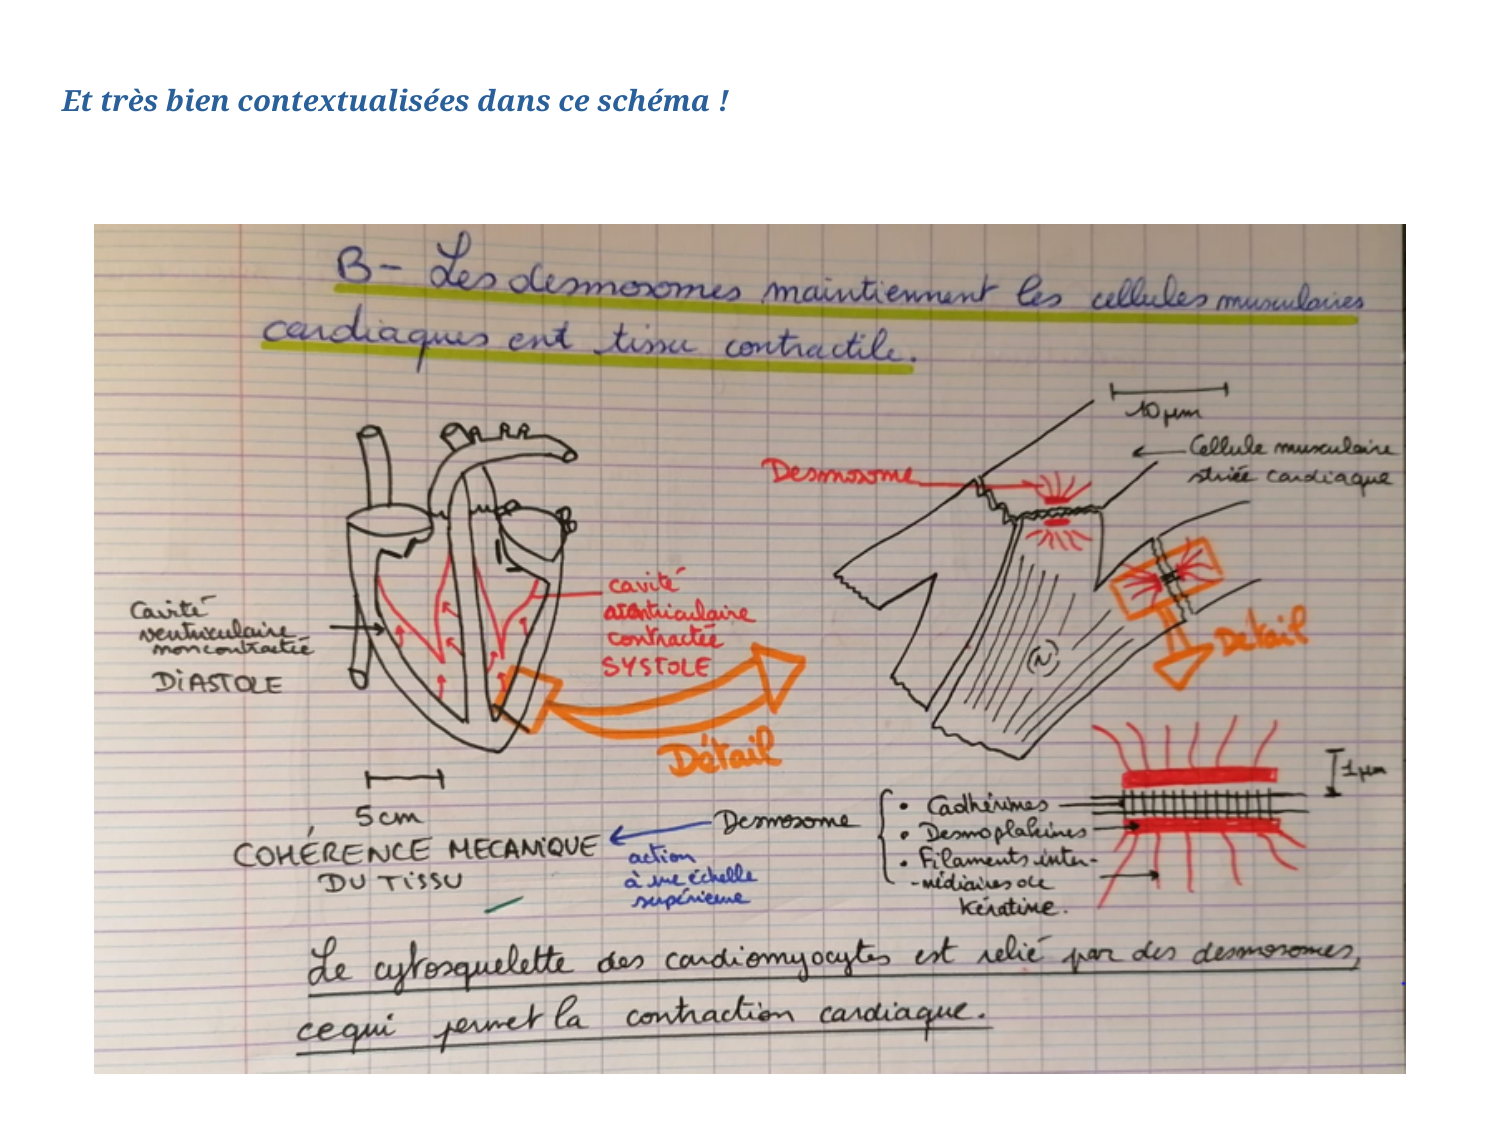

Et très bien contextualisées dans ce schéma !